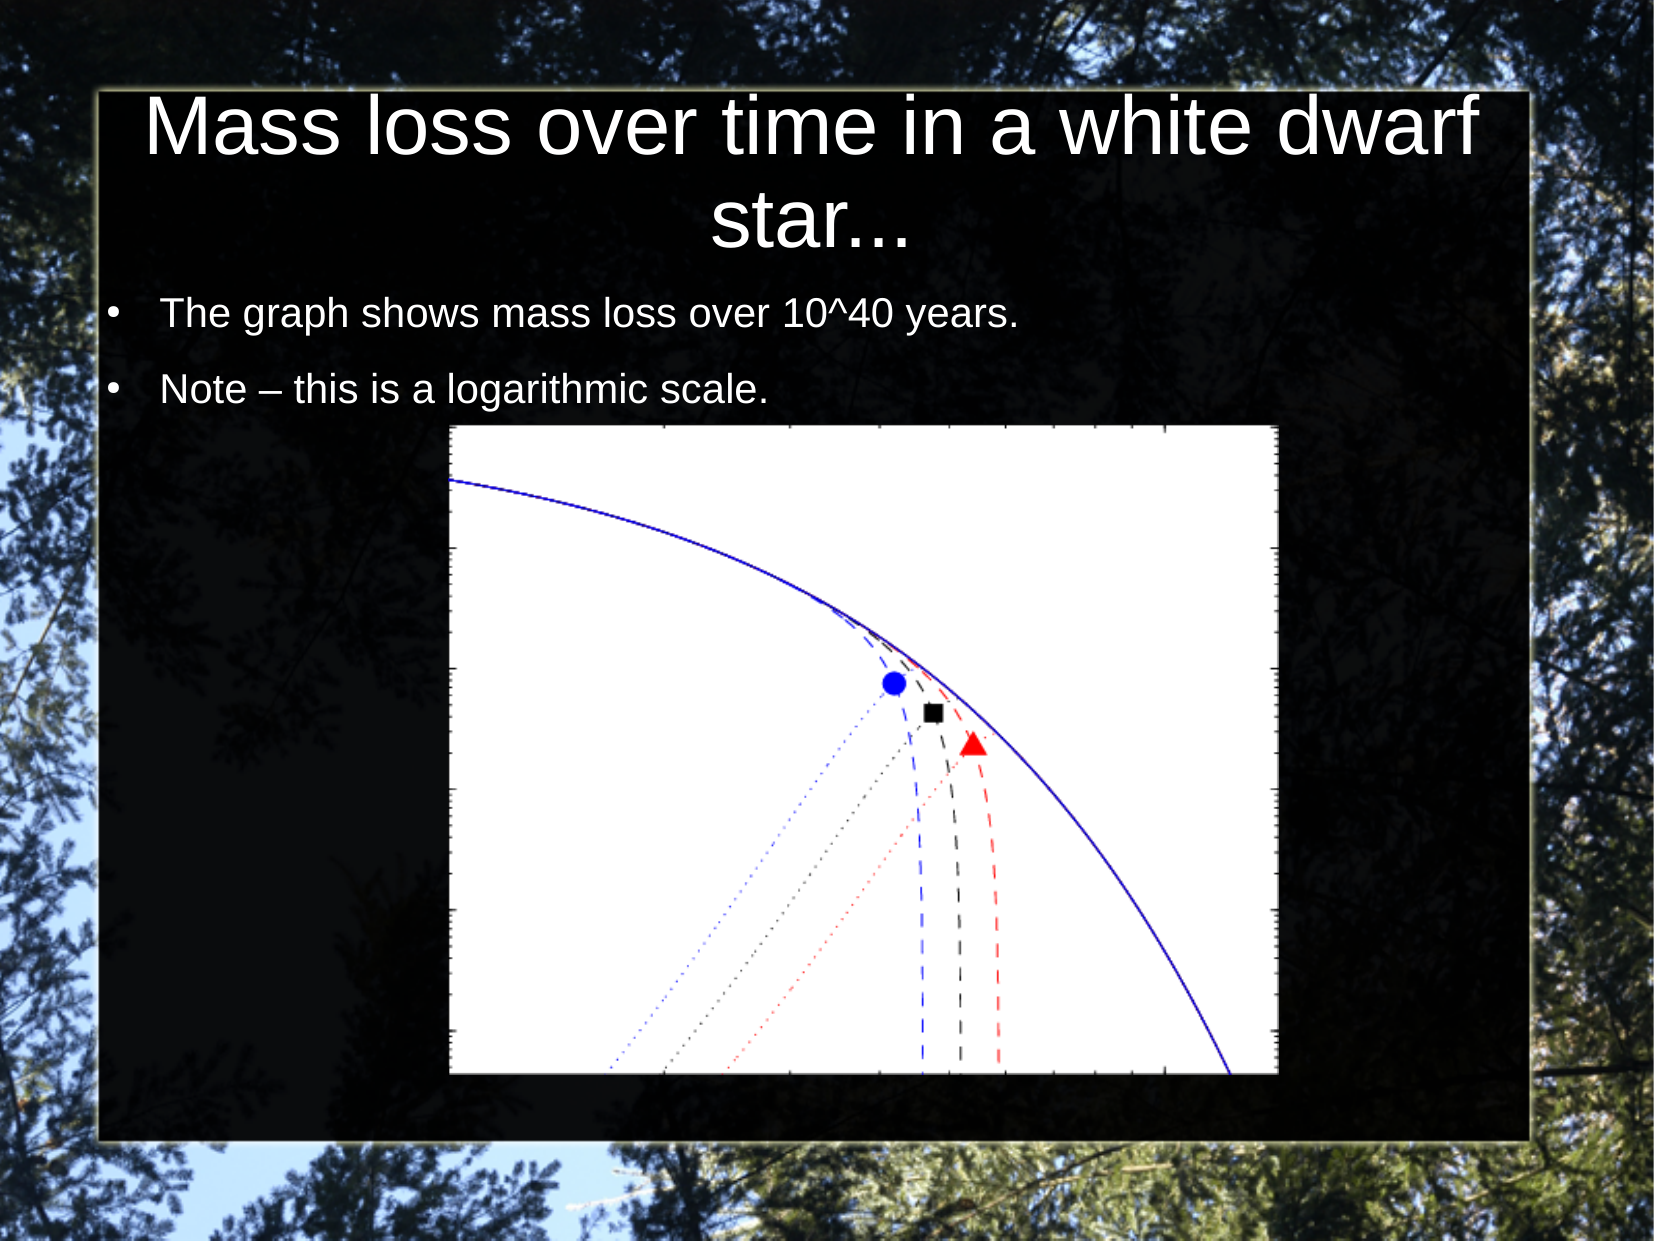

# Mass loss over time in a white dwarf star...
The graph shows mass loss over 10^40 years.
Note – this is a logarithmic scale.